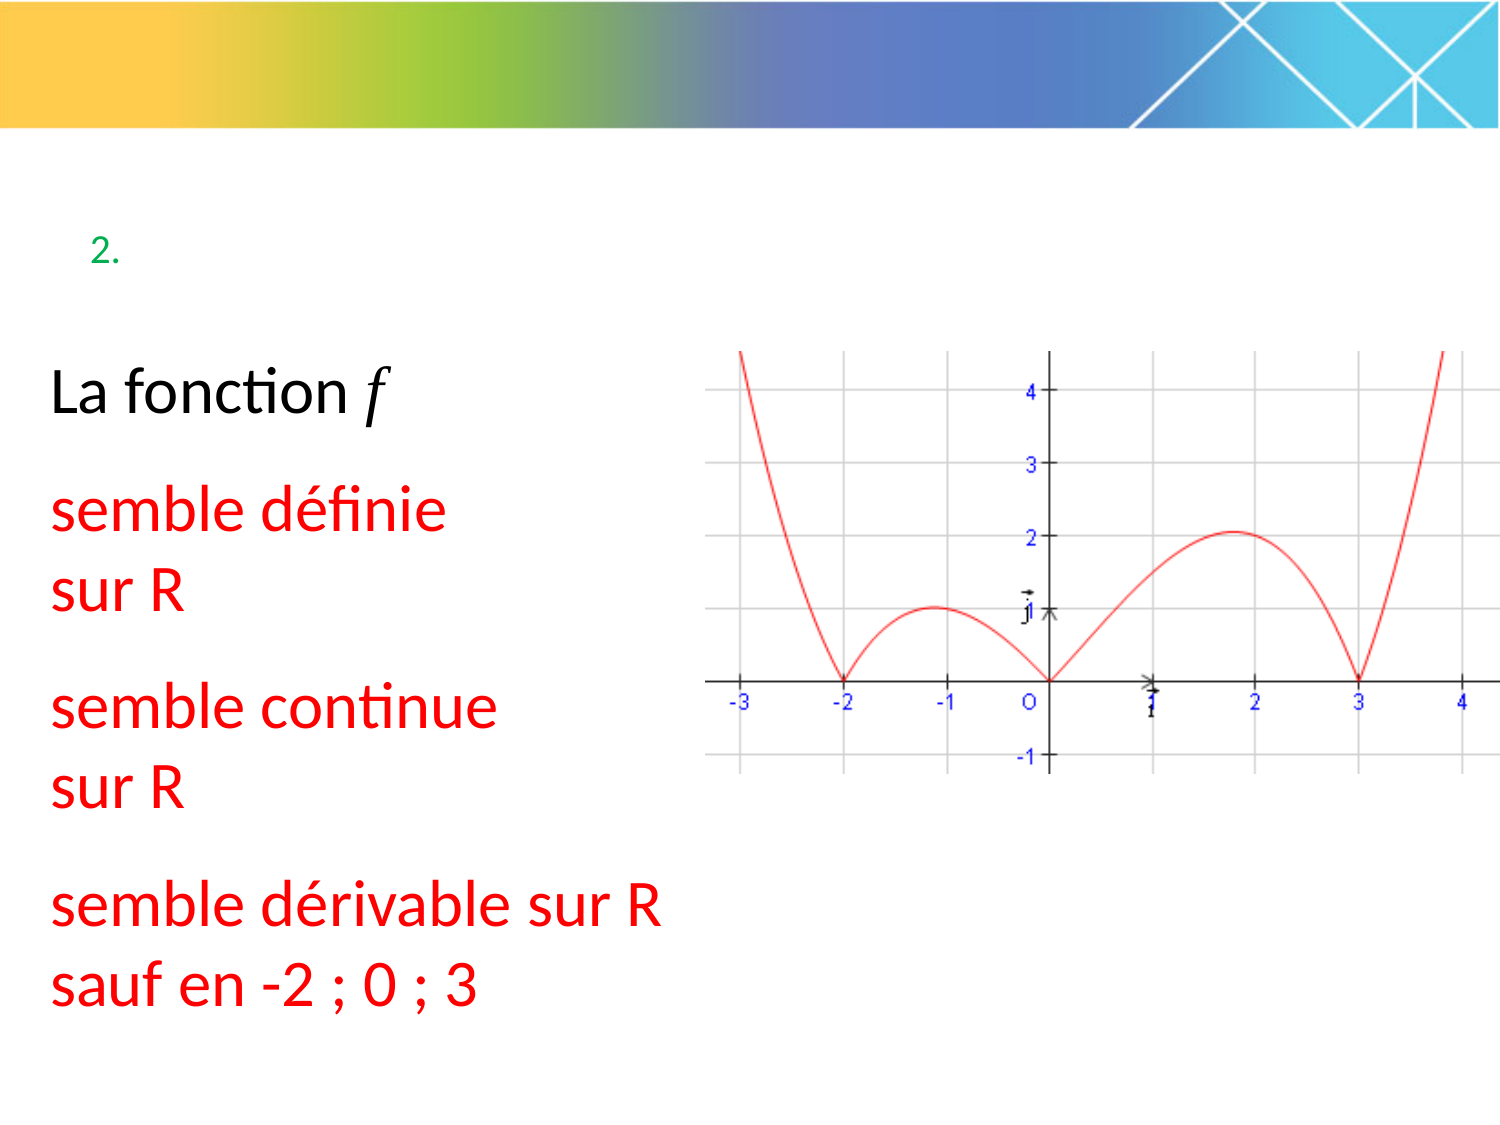

#
La fonction f
semble définie
sur R
semble continue
sur R
semble dérivable sur R sauf en -2 ; 0 ; 3